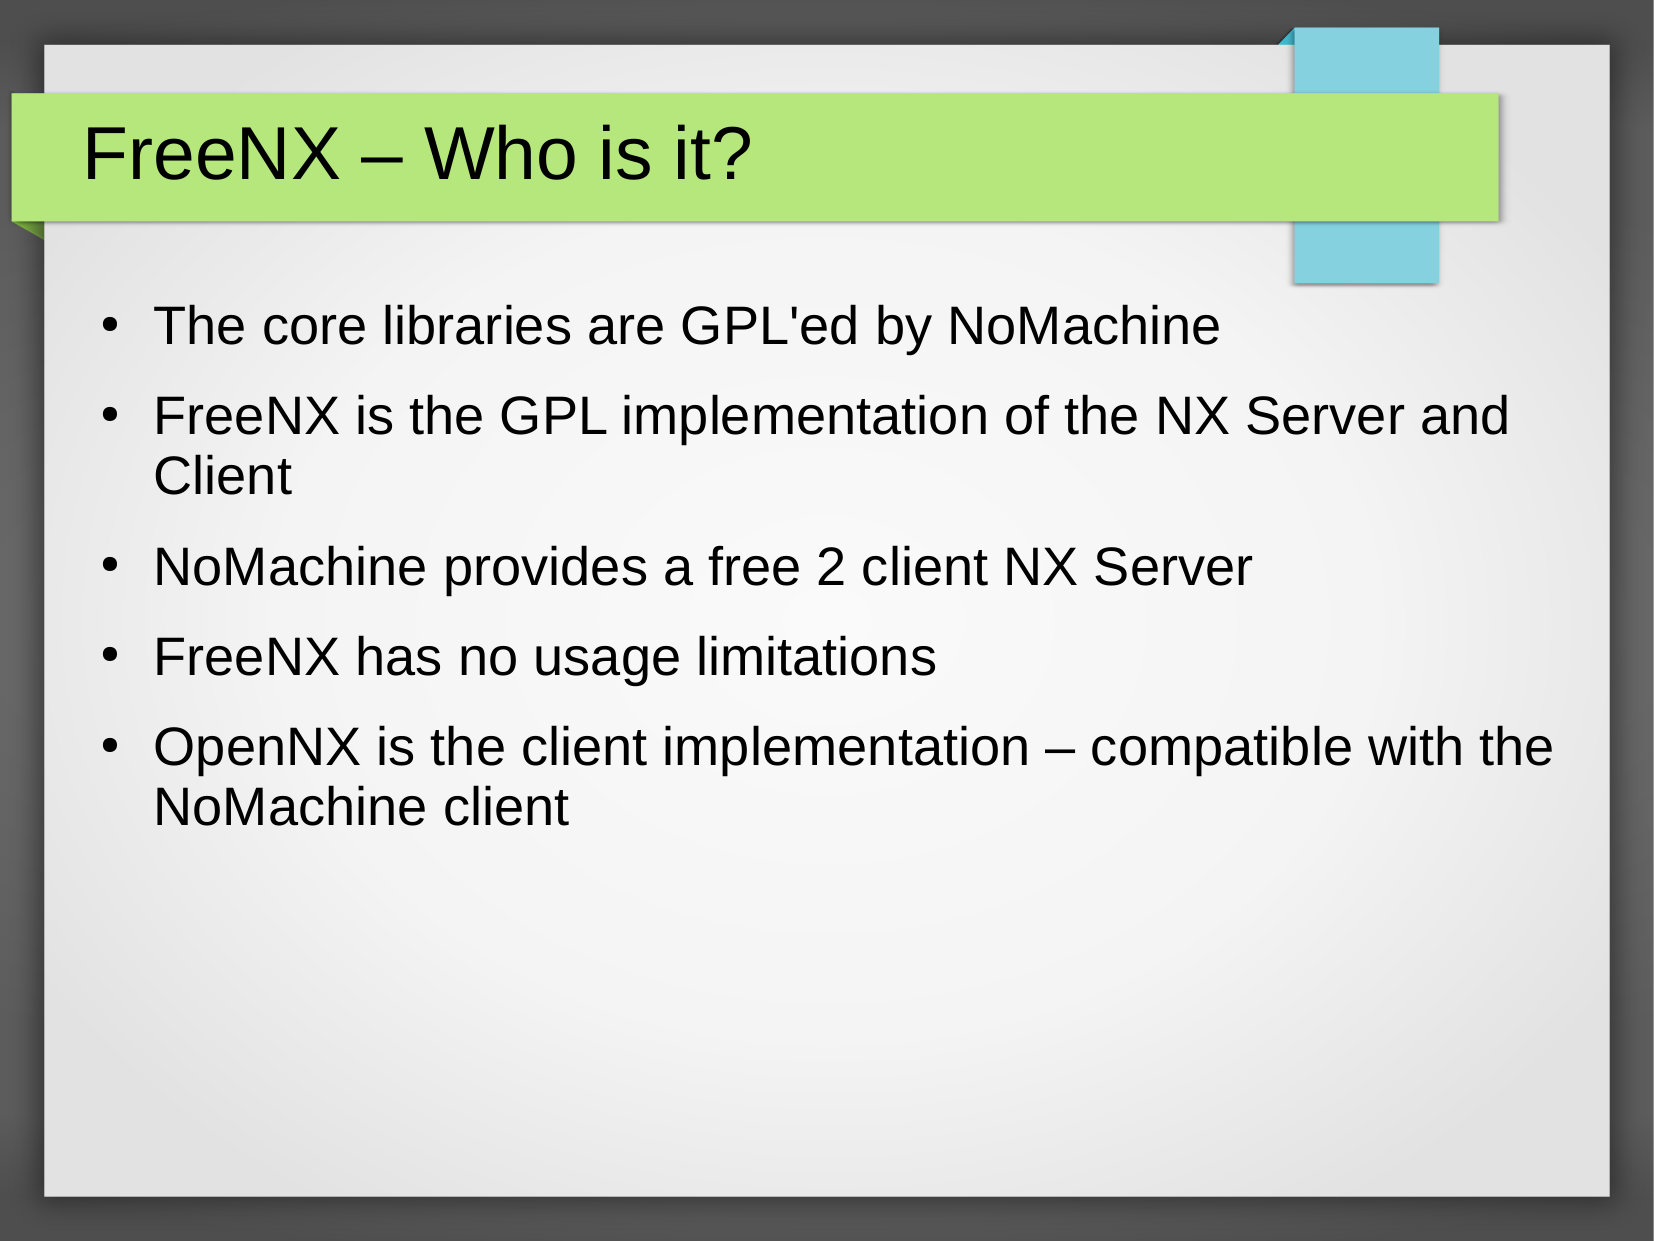

# FreeNX – Who is it?
The core libraries are GPL'ed by NoMachine
FreeNX is the GPL implementation of the NX Server and Client
NoMachine provides a free 2 client NX Server
FreeNX has no usage limitations
OpenNX is the client implementation – compatible with the NoMachine client